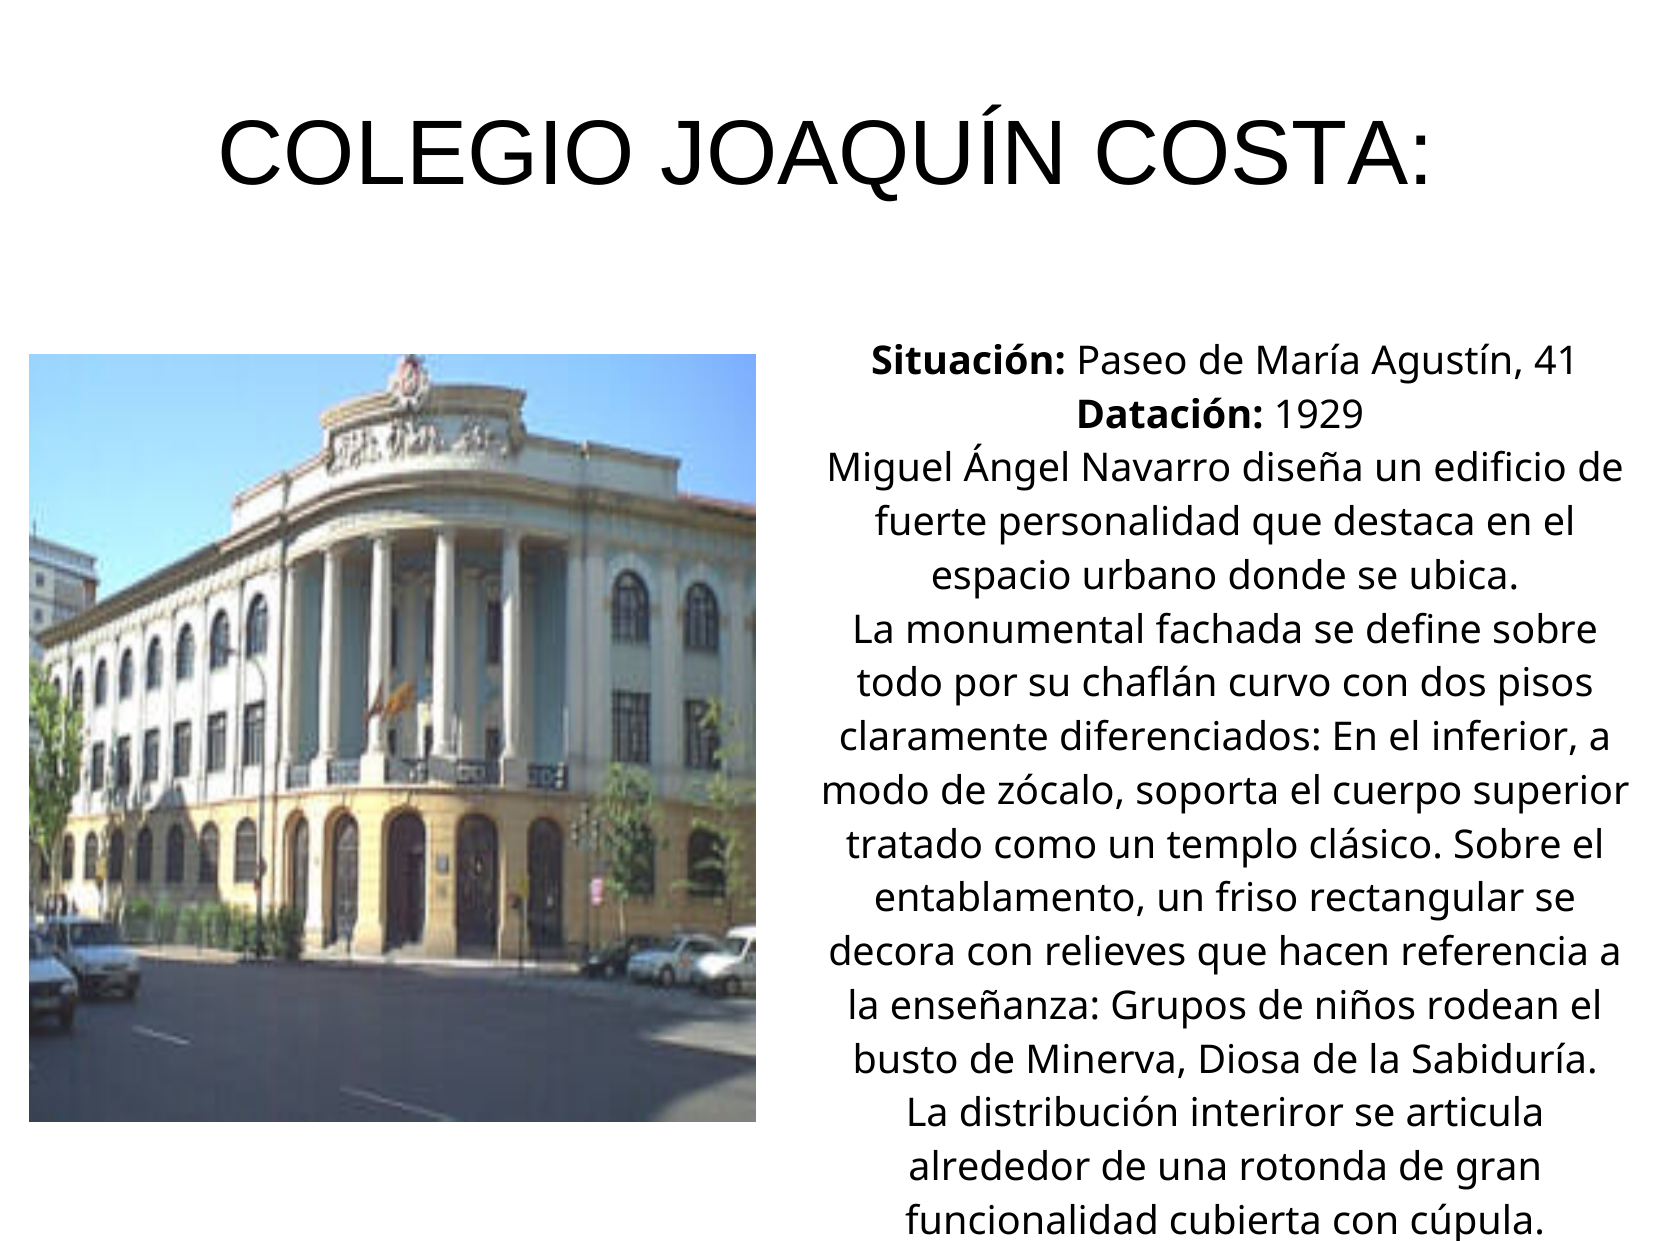

# COLEGIO JOAQUÍN COSTA:
Situación: Paseo de María Agustín, 41
Datación: 1929
Miguel Ángel Navarro diseña un edificio de fuerte personalidad que destaca en el espacio urbano donde se ubica.
La monumental fachada se define sobre todo por su chaflán curvo con dos pisos claramente diferenciados: En el inferior, a modo de zócalo, soporta el cuerpo superior tratado como un templo clásico. Sobre el entablamento, un friso rectangular se decora con relieves que hacen referencia a la enseñanza: Grupos de niños rodean el busto de Minerva, Diosa de la Sabiduría.
La distribución interiror se articula alrededor de una rotonda de gran funcionalidad cubierta con cúpula.